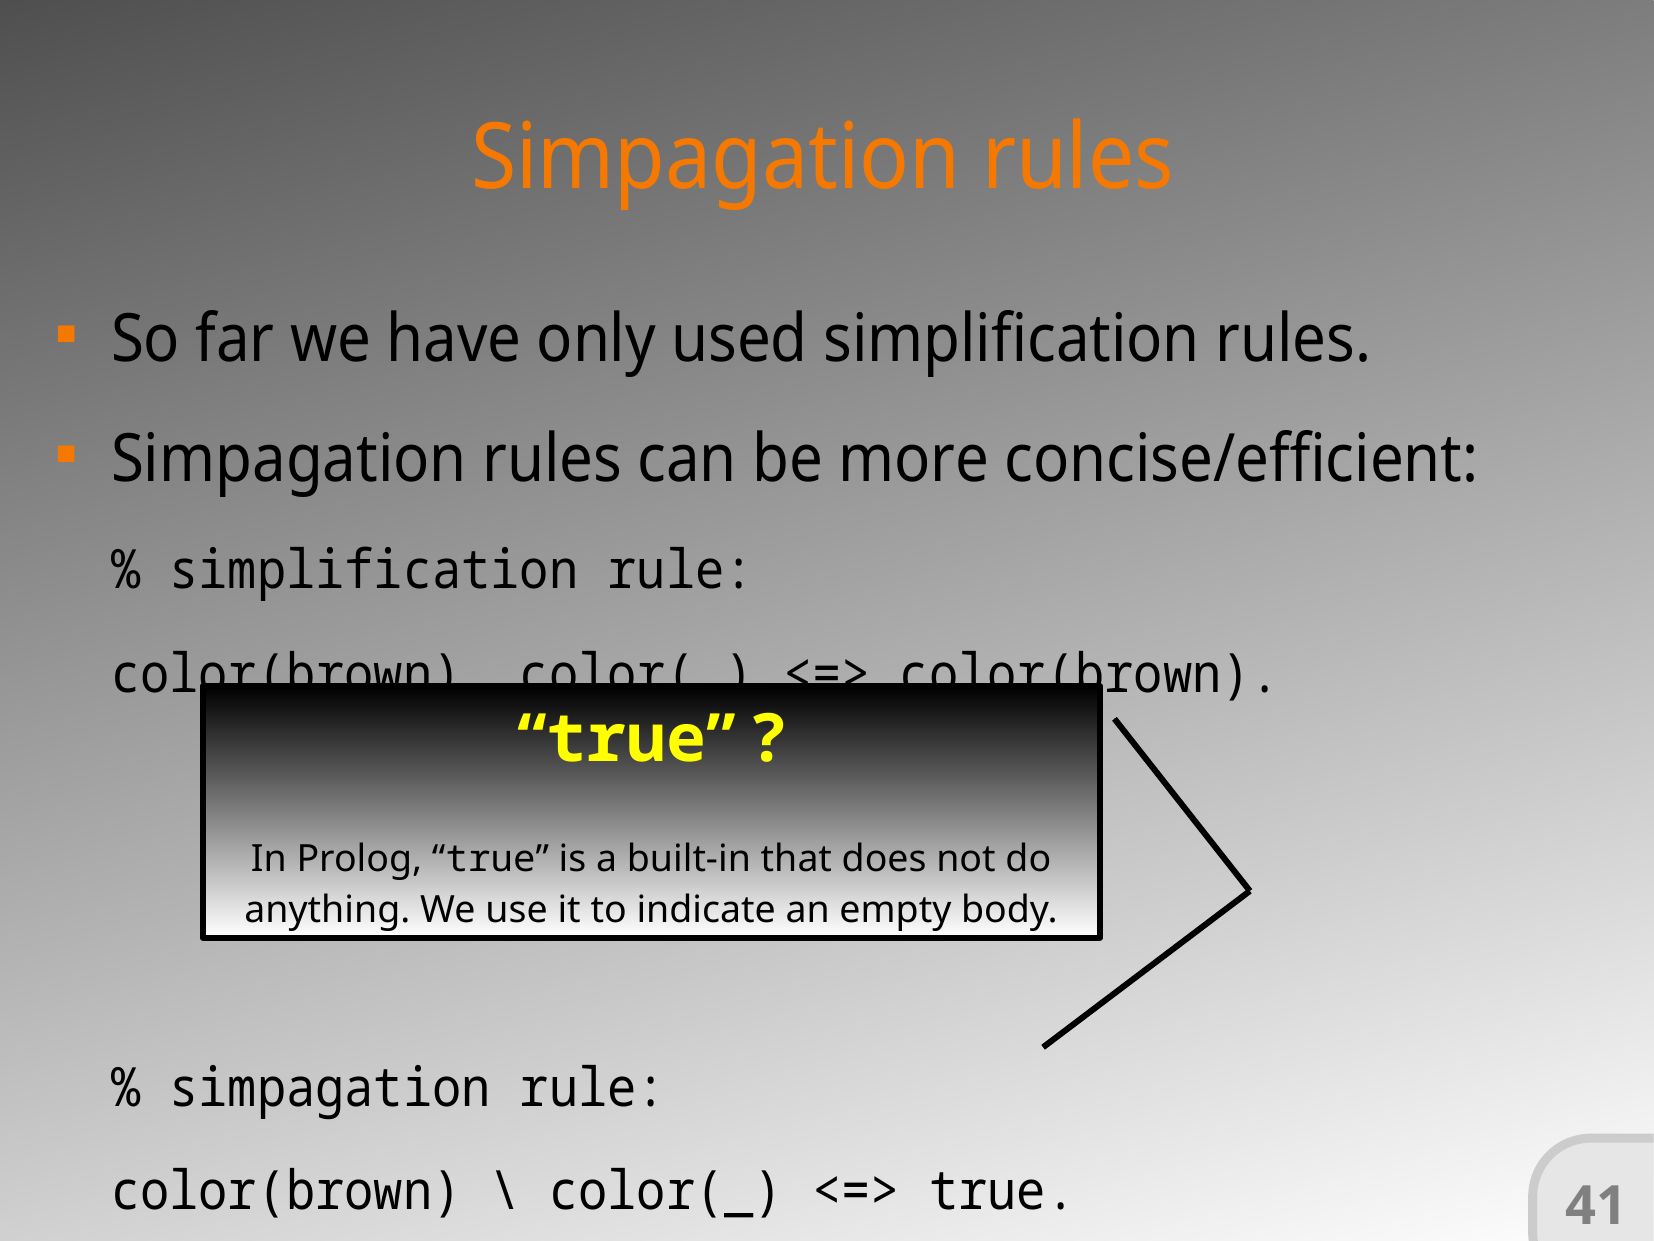

# Simpagation rules
So far we have only used simplification rules.
Simpagation rules can be more concise/efficient:
% simplification rule:
color(brown), color(_) <=> color(brown).
% simpagation rule:
color(brown) \ color(_) <=> true.
“true” ?
In Prolog, “true” is a built-in that does not do anything. We use it to indicate an empty body.
41